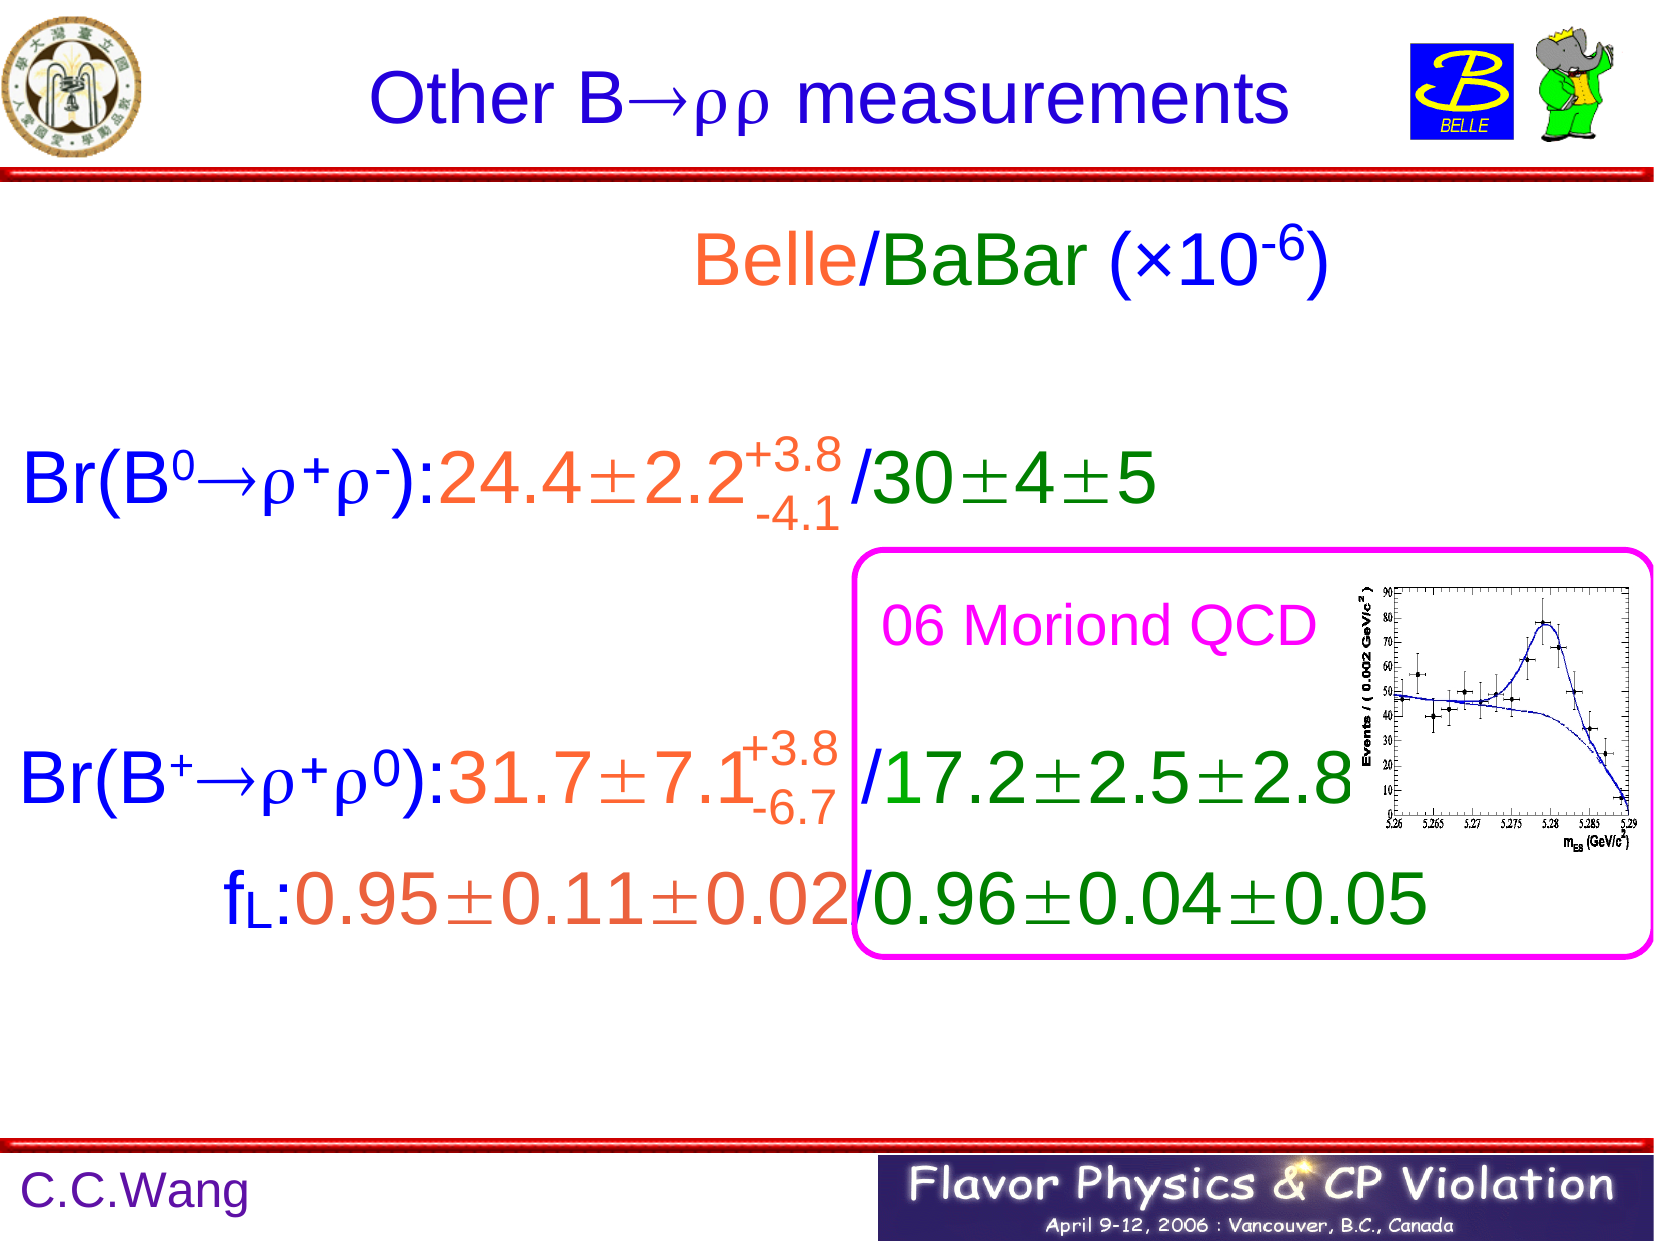

# Other B measurements
Belle/BaBar (×10-6)
+3.8
-4.1
Br(B0+-):24.4±2.2 /30±4±5
06 Moriond QCD
+3.8
-6.7
Br(B++0):31.7±7.1 /17.2±2.5±2.8
fL:0.95±0.11±0.02/0.96±0.04±0.05